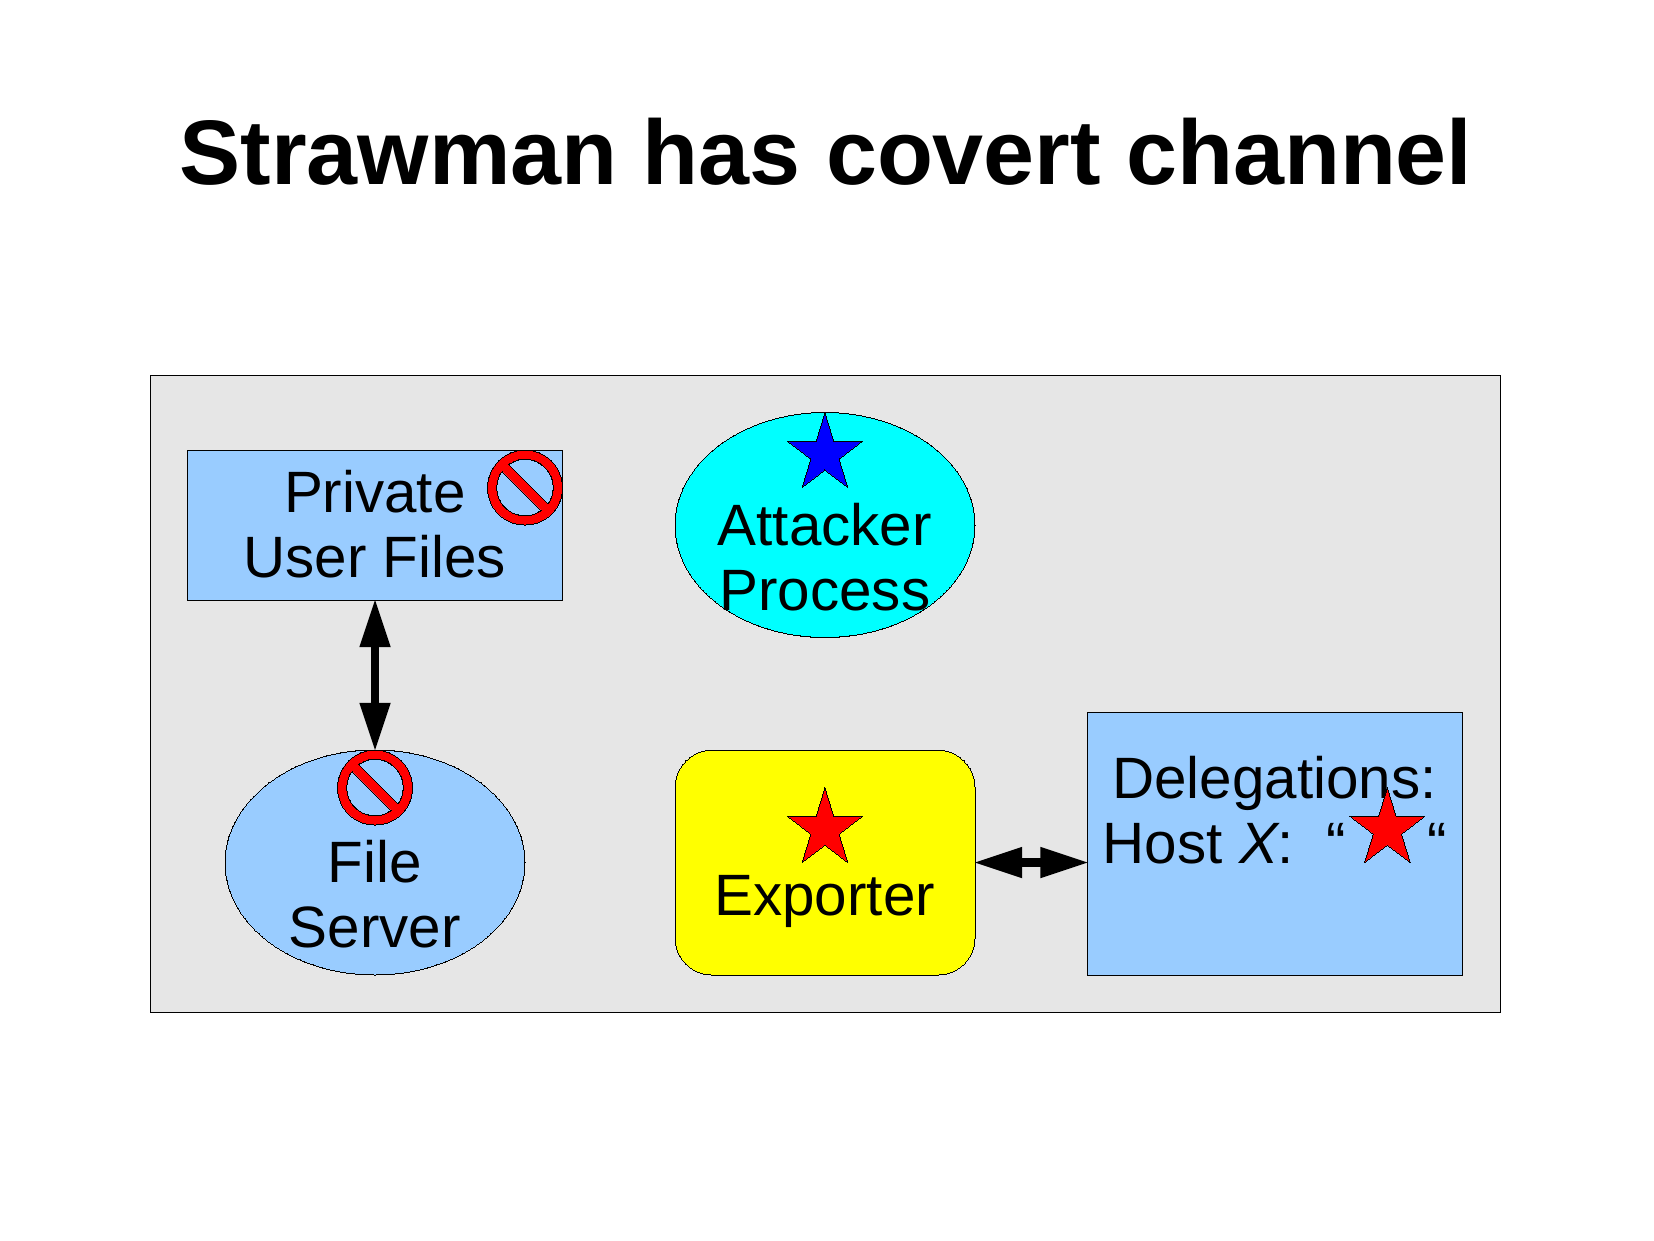

# Strawman has covert channel
Attacker
Process
Private
User Files
Delegations:
Host X: “ “
File
Server
Exporter